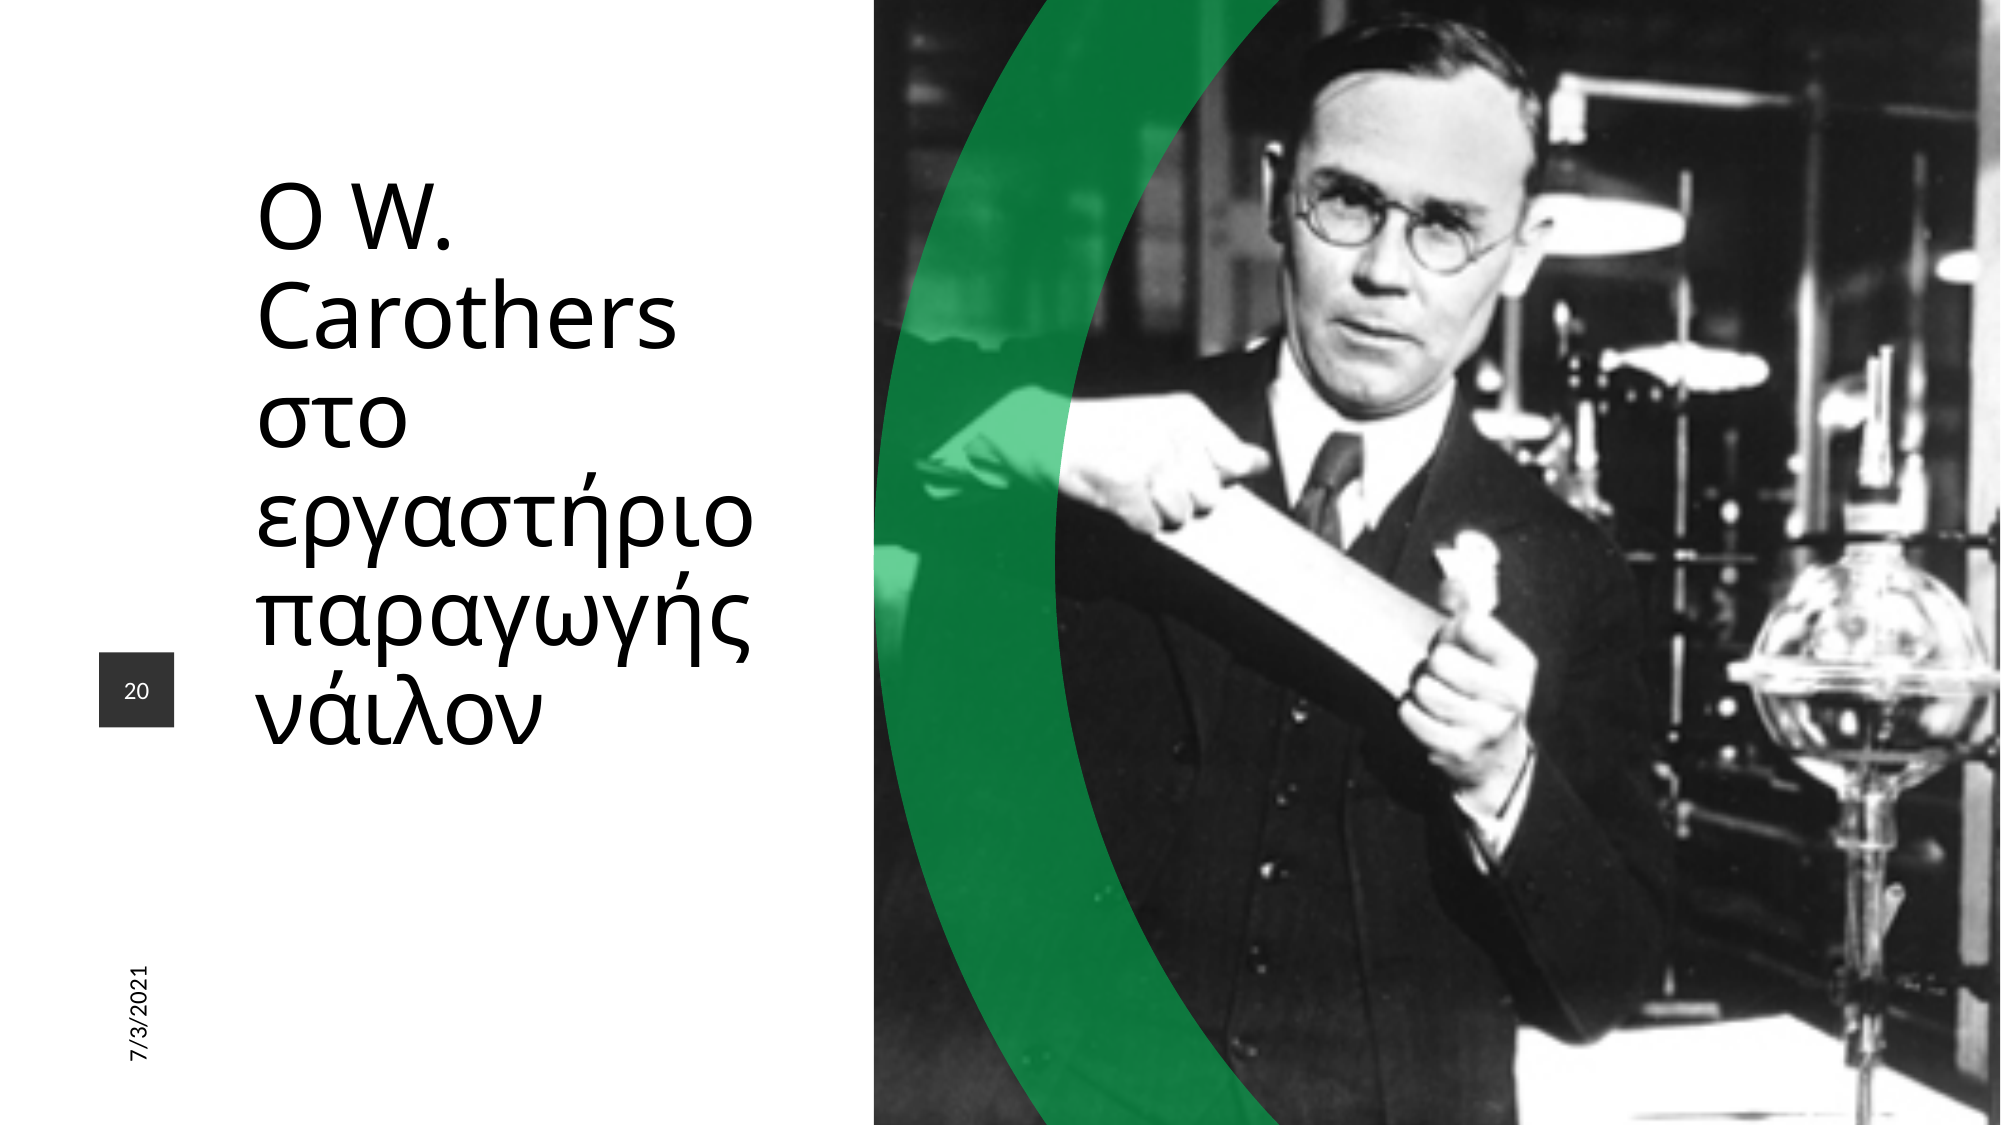

# O W. Carothers στο εργαστήριο παραγωγής νάιλον
7/3/2021